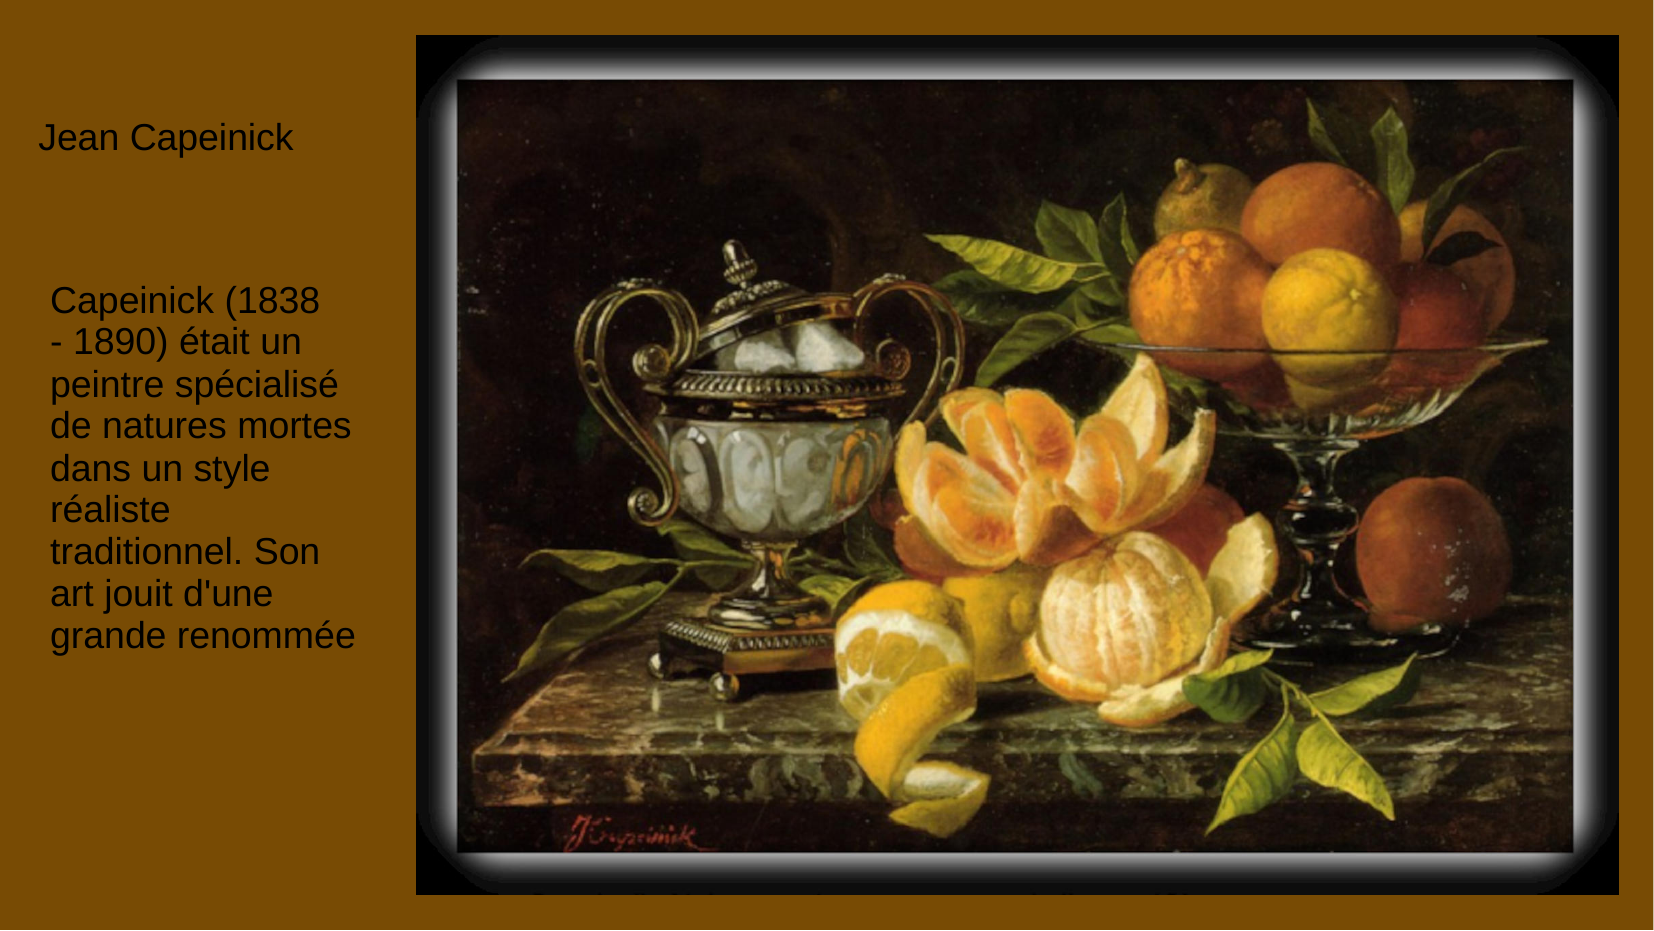

Jean Capeinick
Capeinick (1838
- 1890) était un peintre spécialisé de natures mortes dans un style réaliste traditionnel. Son art jouit d'une grande renommée